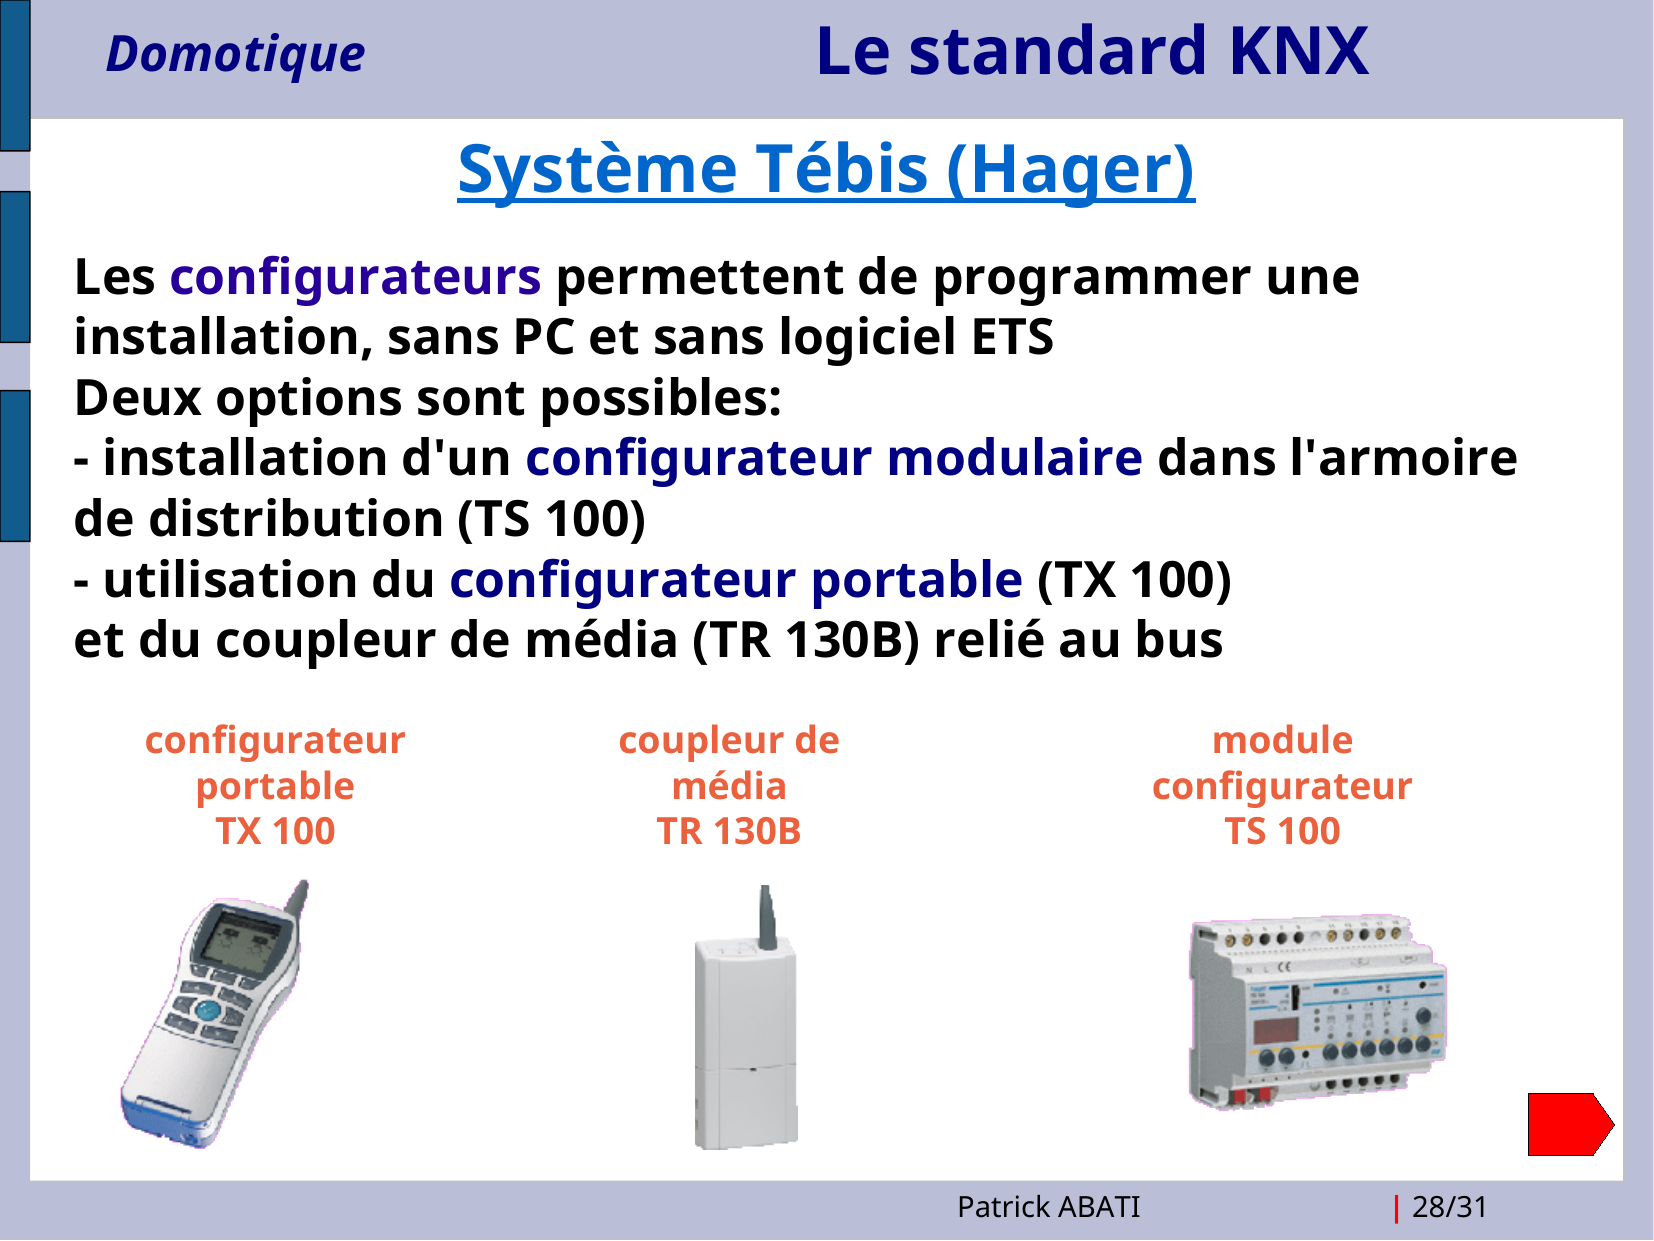

Système Tébis (Hager)
Les configurateurs permettent de programmer une installation, sans PC et sans logiciel ETS
Deux options sont possibles:
- installation d'un configurateur modulaire dans l'armoire de distribution (TS 100)
- utilisation du configurateur portable (TX 100)
et du coupleur de média (TR 130B) relié au bus
configurateur portable
TX 100
coupleur de média
TR 130B
module configurateur
TS 100